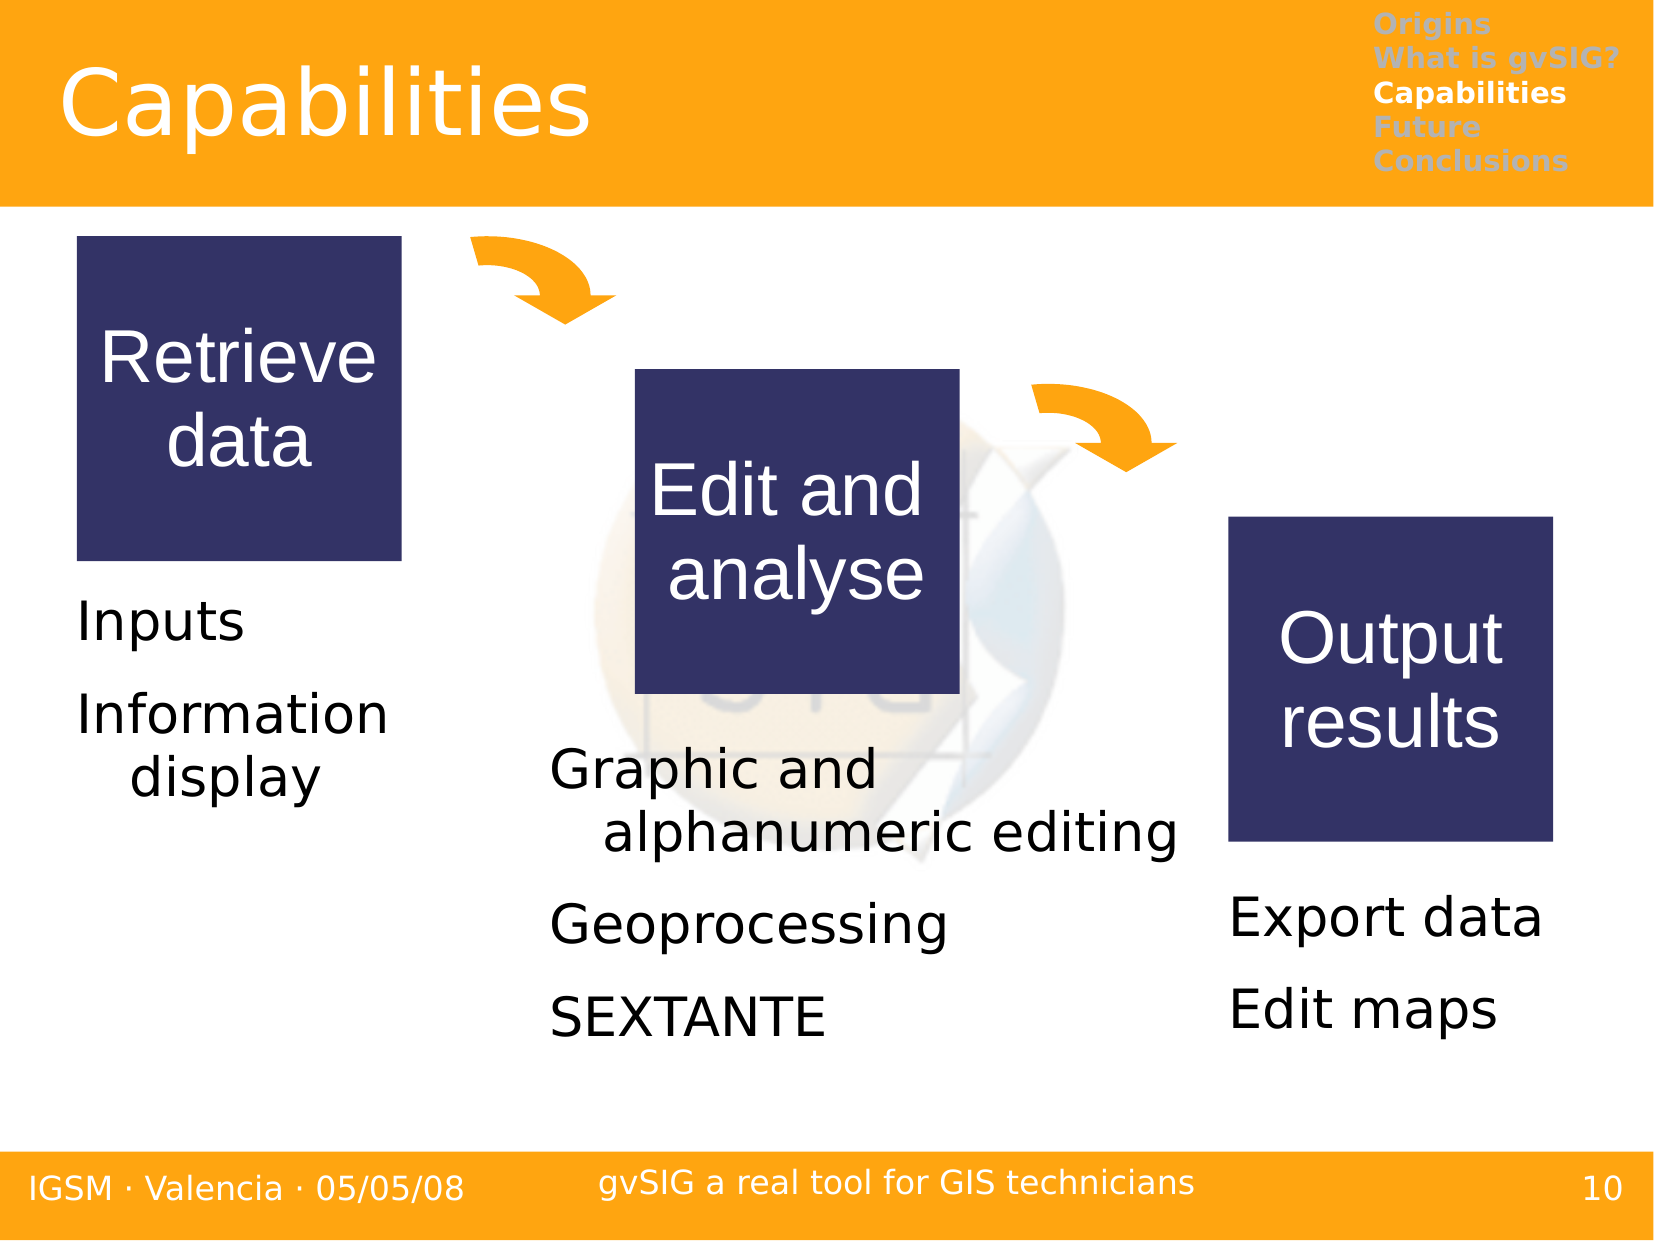

Origins
What is gvSIG?
Capabilities
Future
Conclusions
# Capabilities
Retrieve
data
Inputs
Information display
Edit and
analyse
Graphic and alphanumeric editing
Geoprocessing
SEXTANTE
Output
results
Export data
Edit maps
gvSIG a real tool for GIS technicians
IGSM · Valencia · 05/05/08
10